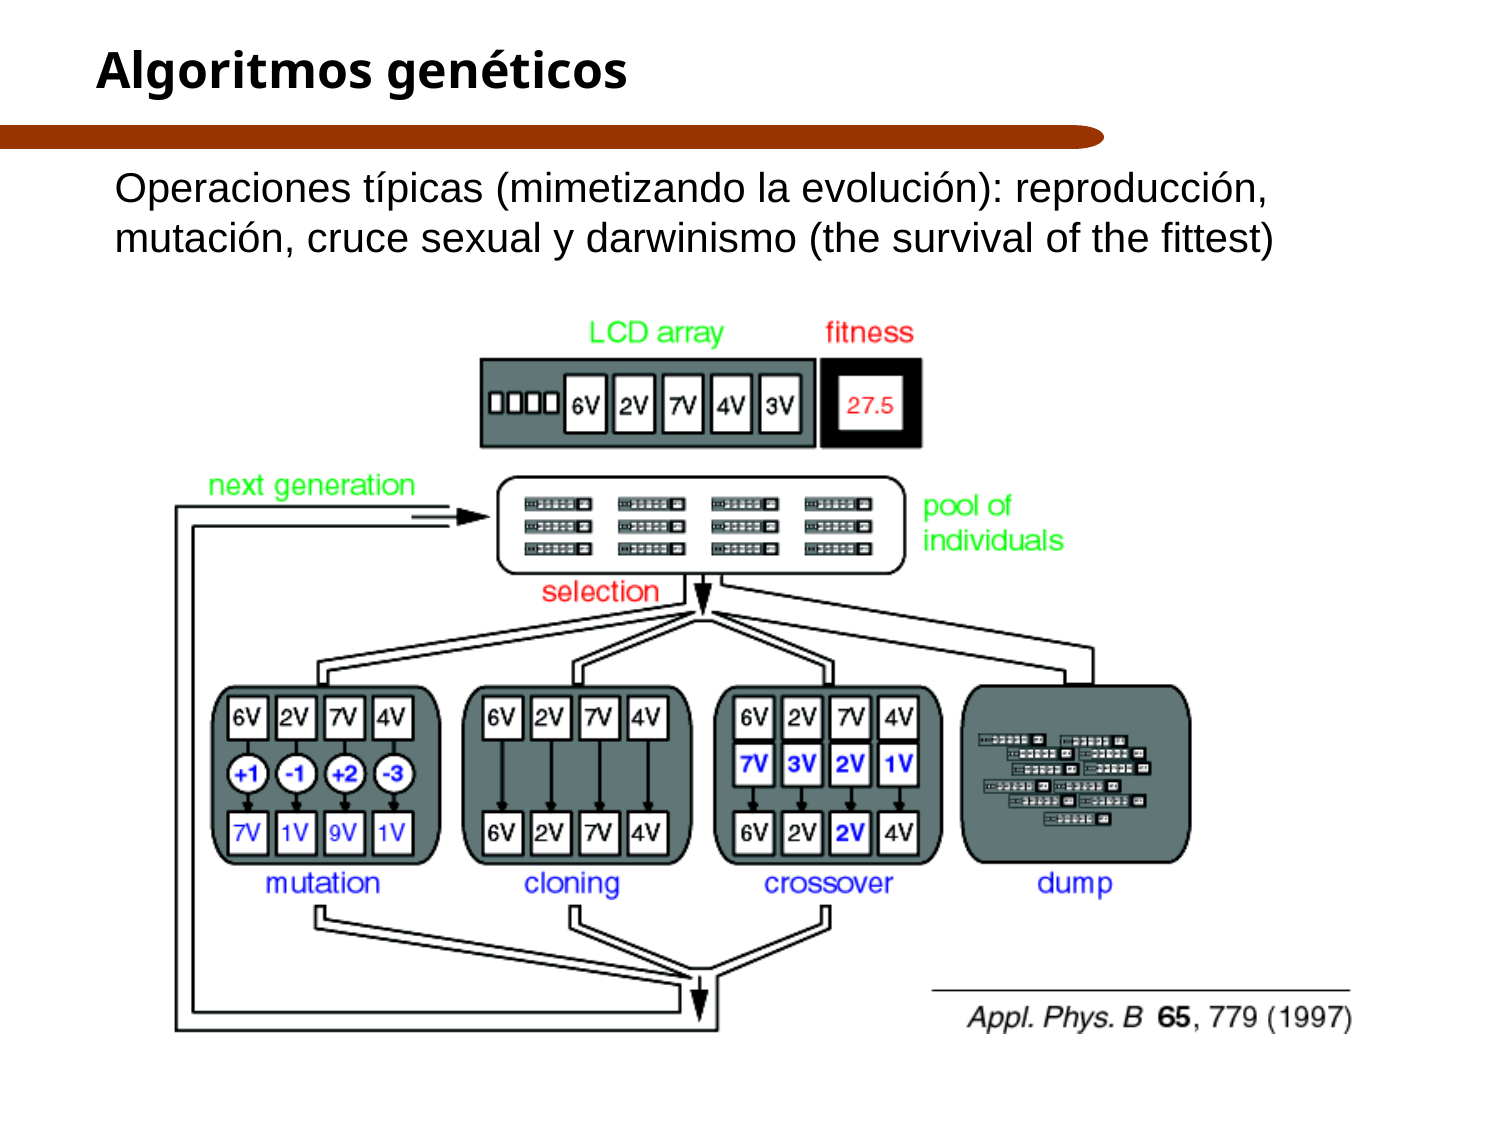

# Algoritmos genéticos
Operaciones típicas (mimetizando la evolución): reproducción, mutación, cruce sexual y darwinismo (the survival of the fittest)